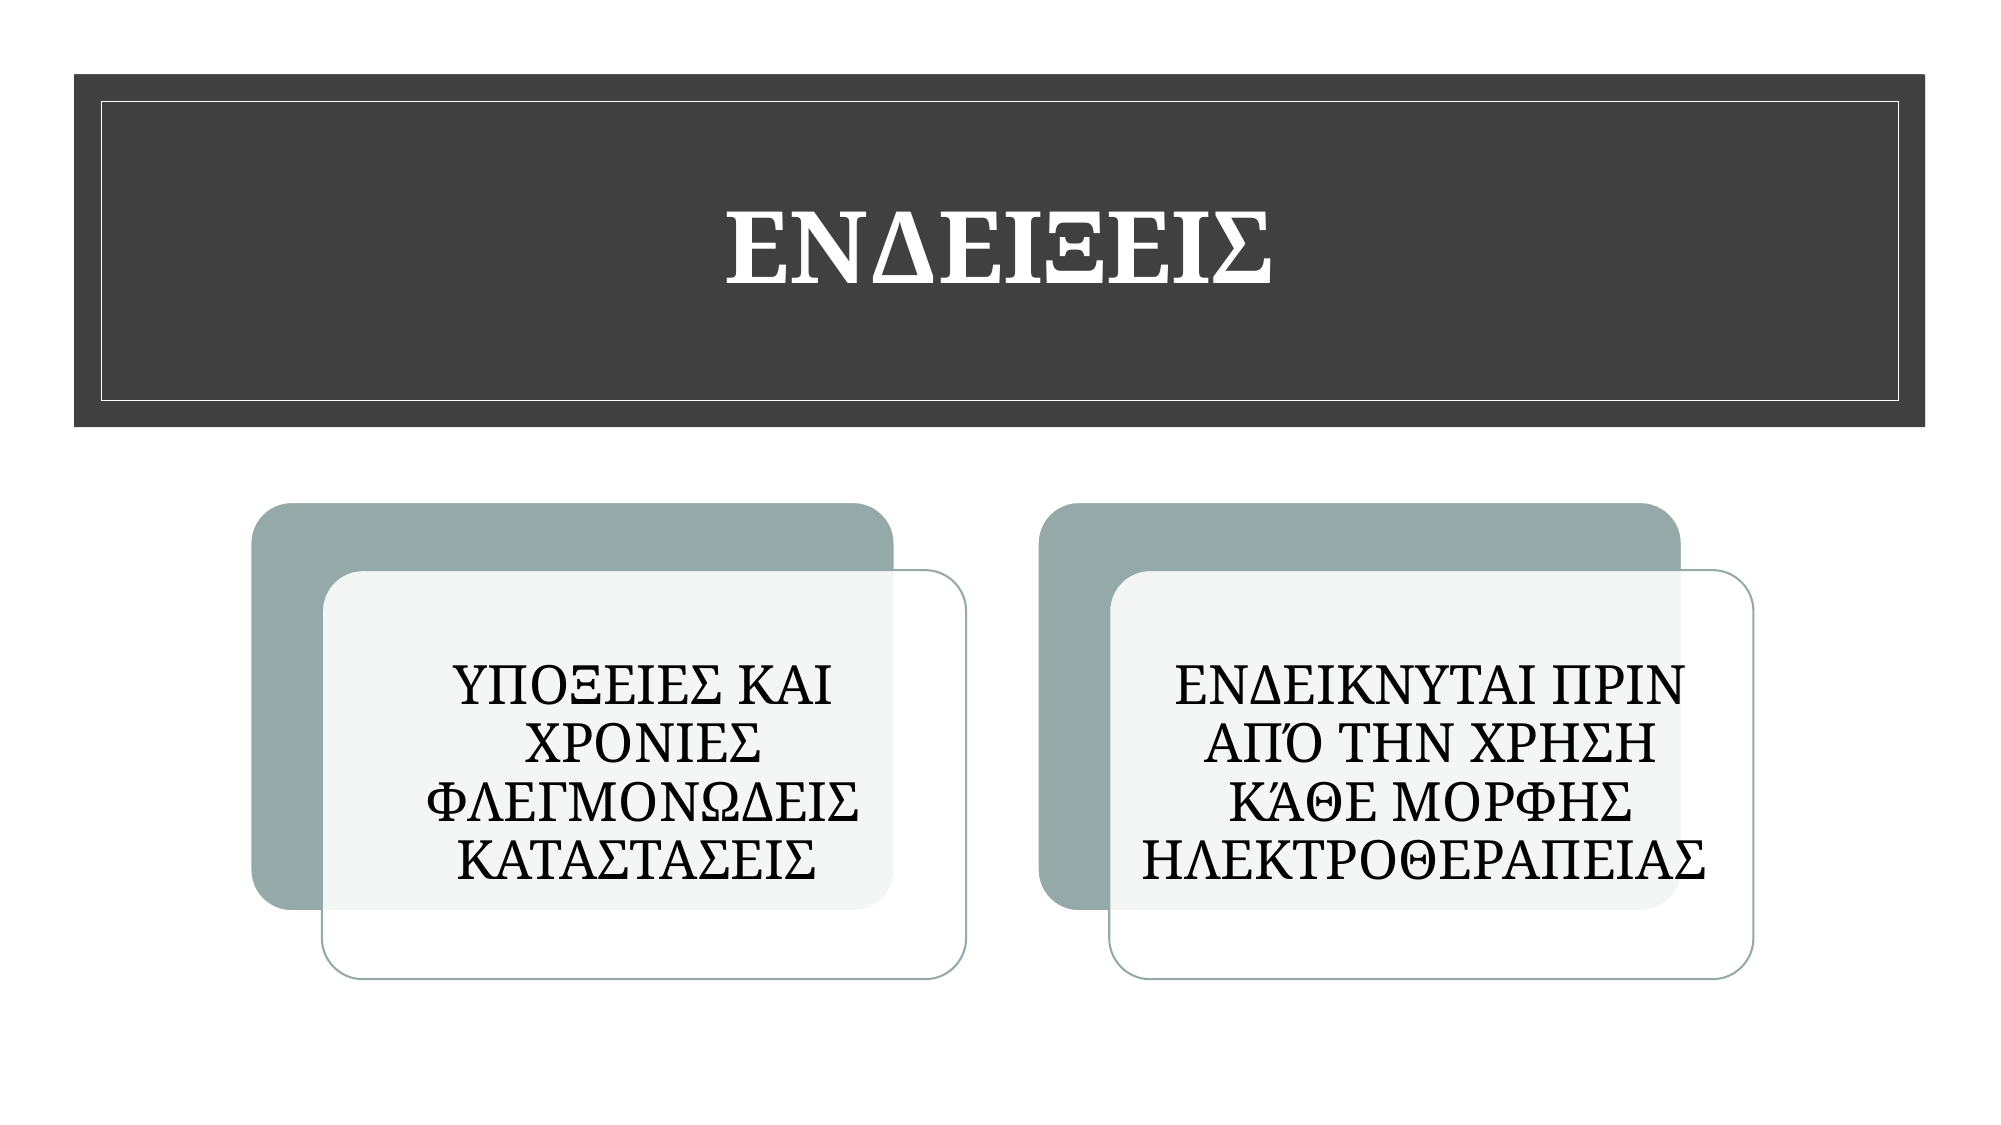

# ΕΝΔΕΙΞΕΙΣ
ΥΠΟΞΕΙΕΣ ΚΑΙ ΧΡΟΝΙΕΣ ΦΛΕΓΜΟΝΩΔΕΙΣ ΚΑΤΑΣΤΑΣΕΙΣ
ΕΝΔΕΙΚΝΥΤΑΙ ΠΡΙΝ ΑΠΌ ΤΗΝ ΧΡΗΣΗ ΚΆΘΕ ΜΟΡΦΗΣ ΗΛΕΚΤΡΟΘΕΡΑΠΕΙΑΣ